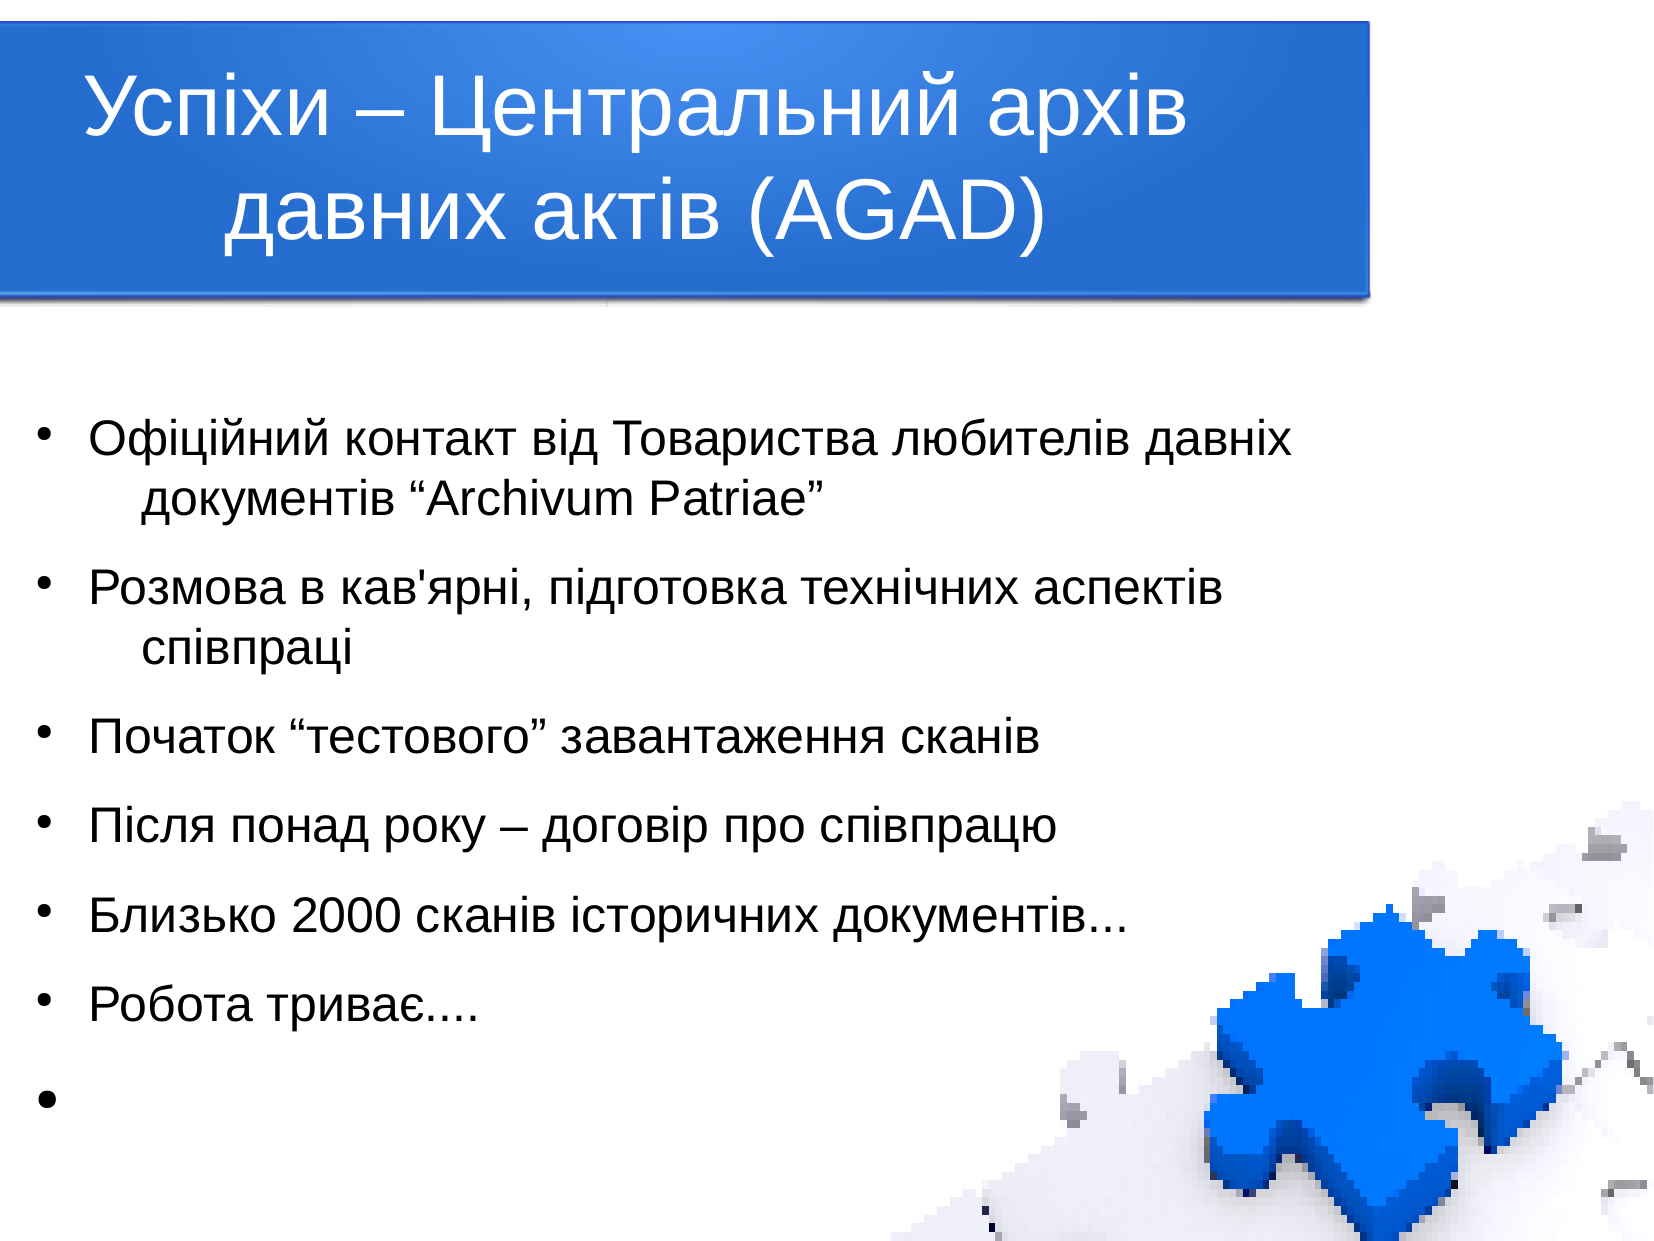

# Успіхи – Центральний архів давних актів (AGAD)
Офіційний контакт від Товариства любителів давніх документів “Archivum Patriae”
Розмова в кав'ярні, підготовка технічних аспектів співпраці
Початок “тестового” завантаження сканів
Після понад року – договір про співпрацю
Близько 2000 сканів історичних документів...
Робота триває....